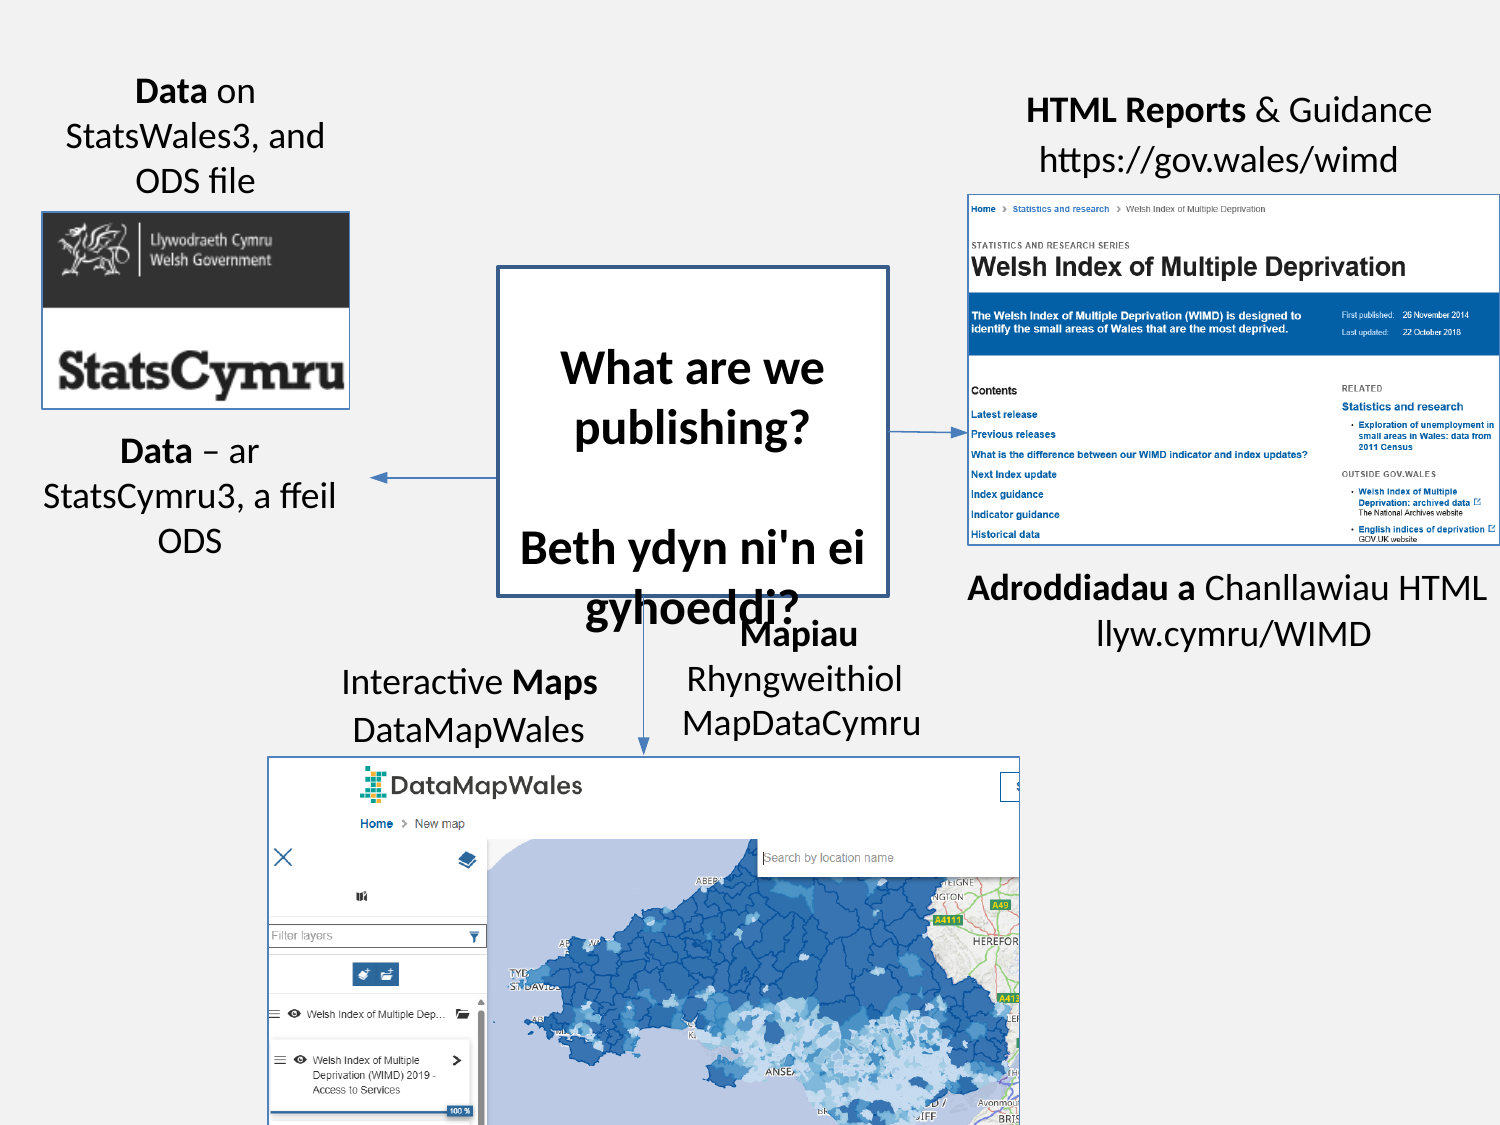

Data on
StatsWales3, and ODS file
HTML Reports & Guidance
https://gov.wales/wimd
# What are we publishing?
Beth ydyn ni'n ei gyhoeddi?
Data – ar
StatsCymru3, a ffeil ODS
Adroddiadau a Chanllawiau HTML
Mapiau Rhyngweithiol
llyw.cymru/WIMD
Interactive Maps
MapDataCymru
DataMapWales